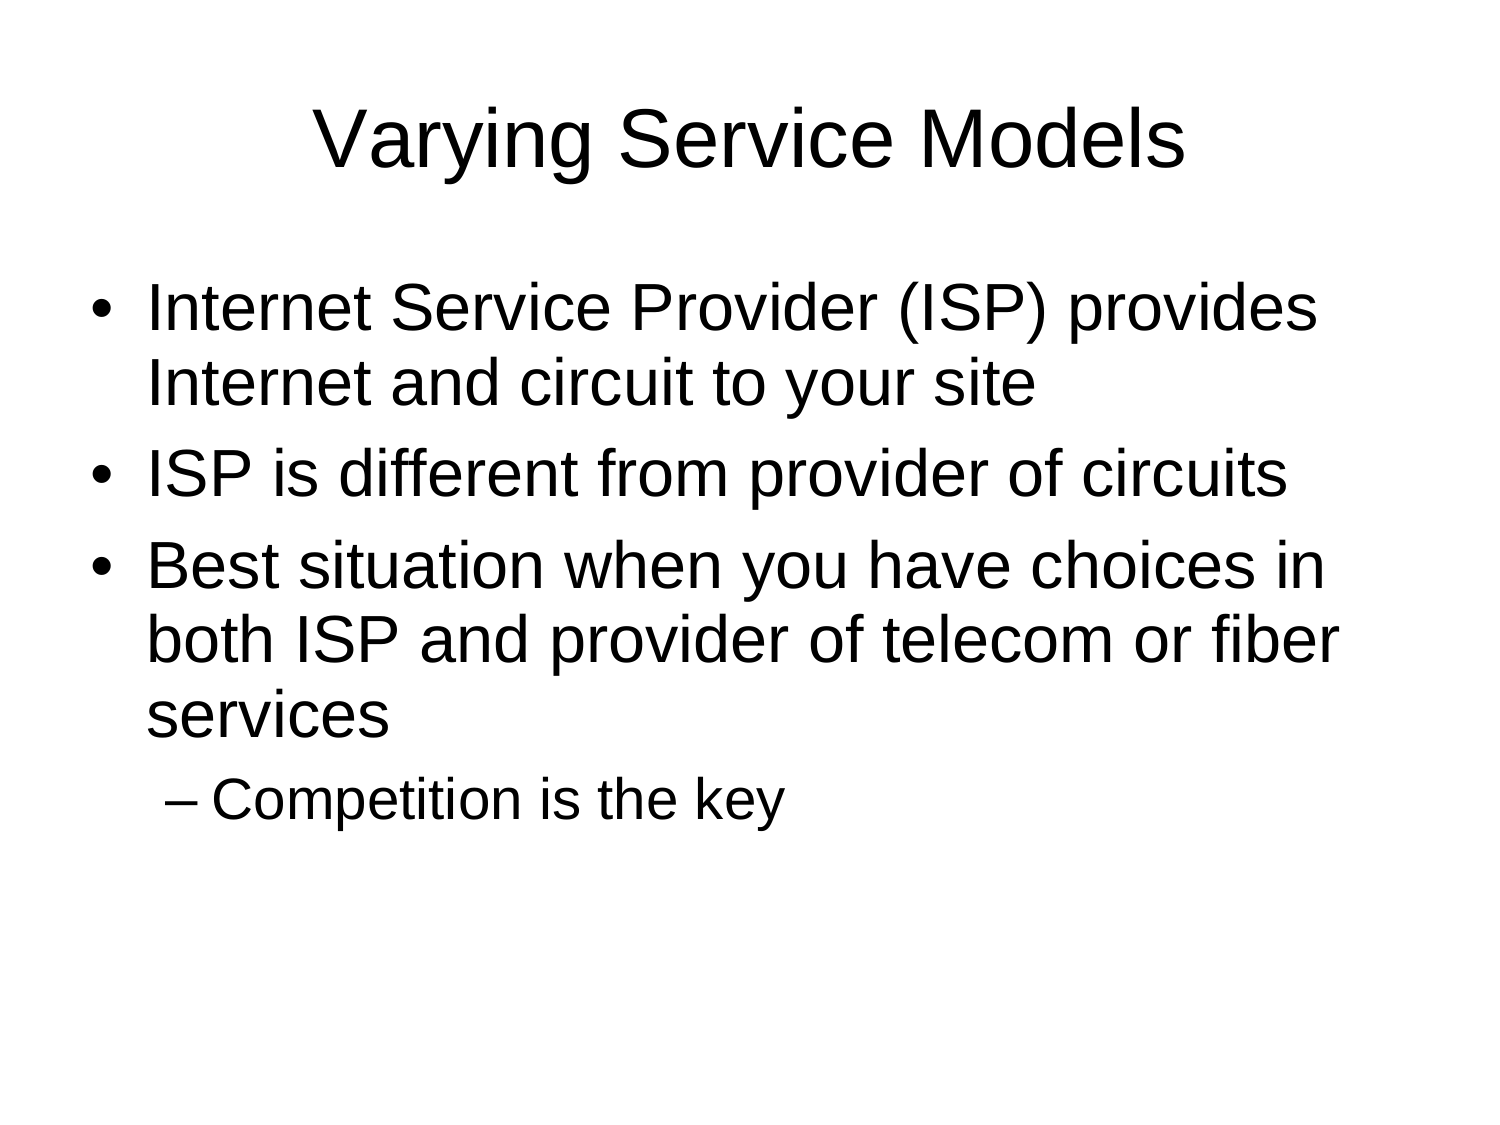

# Varying Service Models
Internet Service Provider (ISP) provides Internet and circuit to your site
ISP is different from provider of circuits
Best situation when you have choices in both ISP and provider of telecom or fiber services
Competition is the key